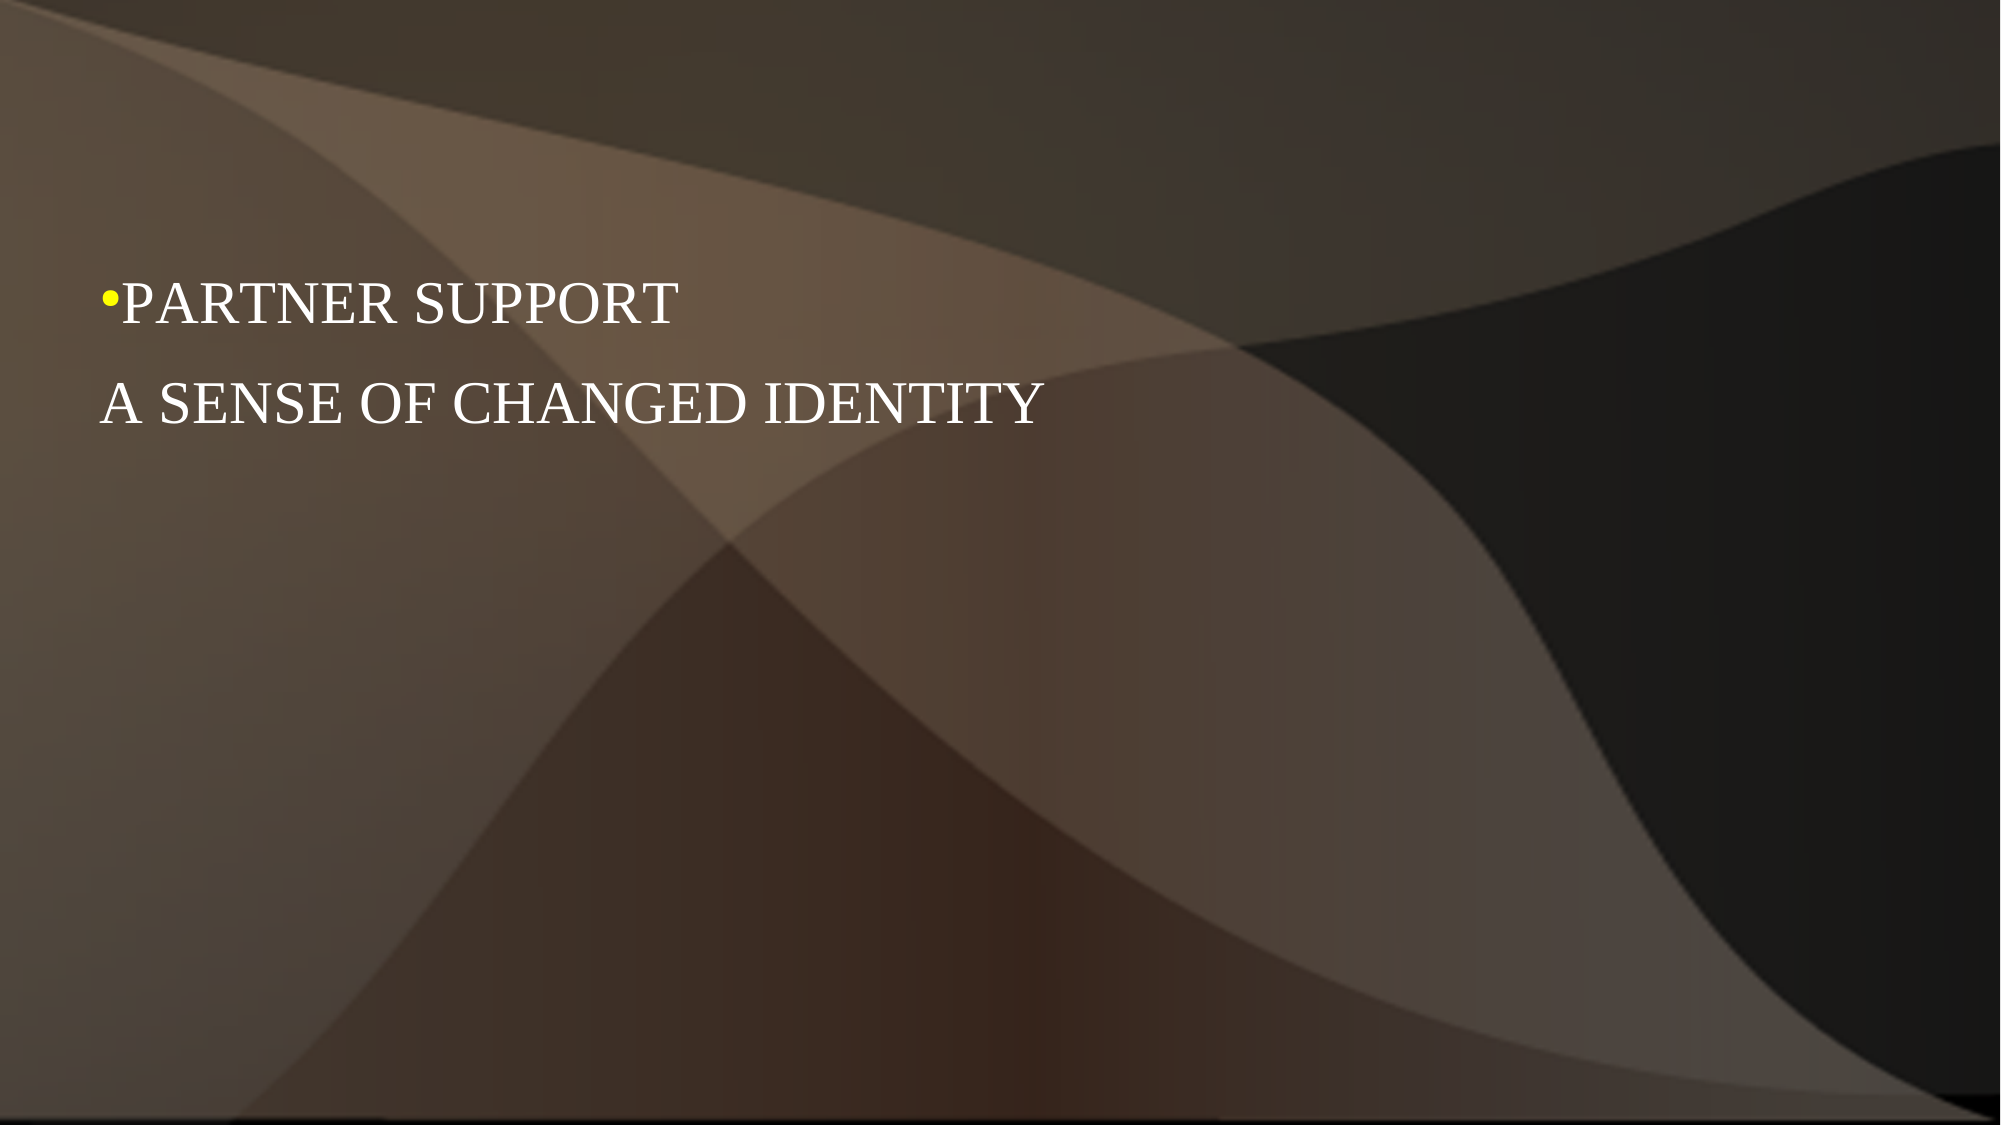

#
PARTNER SUPPORT
A SENSE OF CHANGED IDENTITY